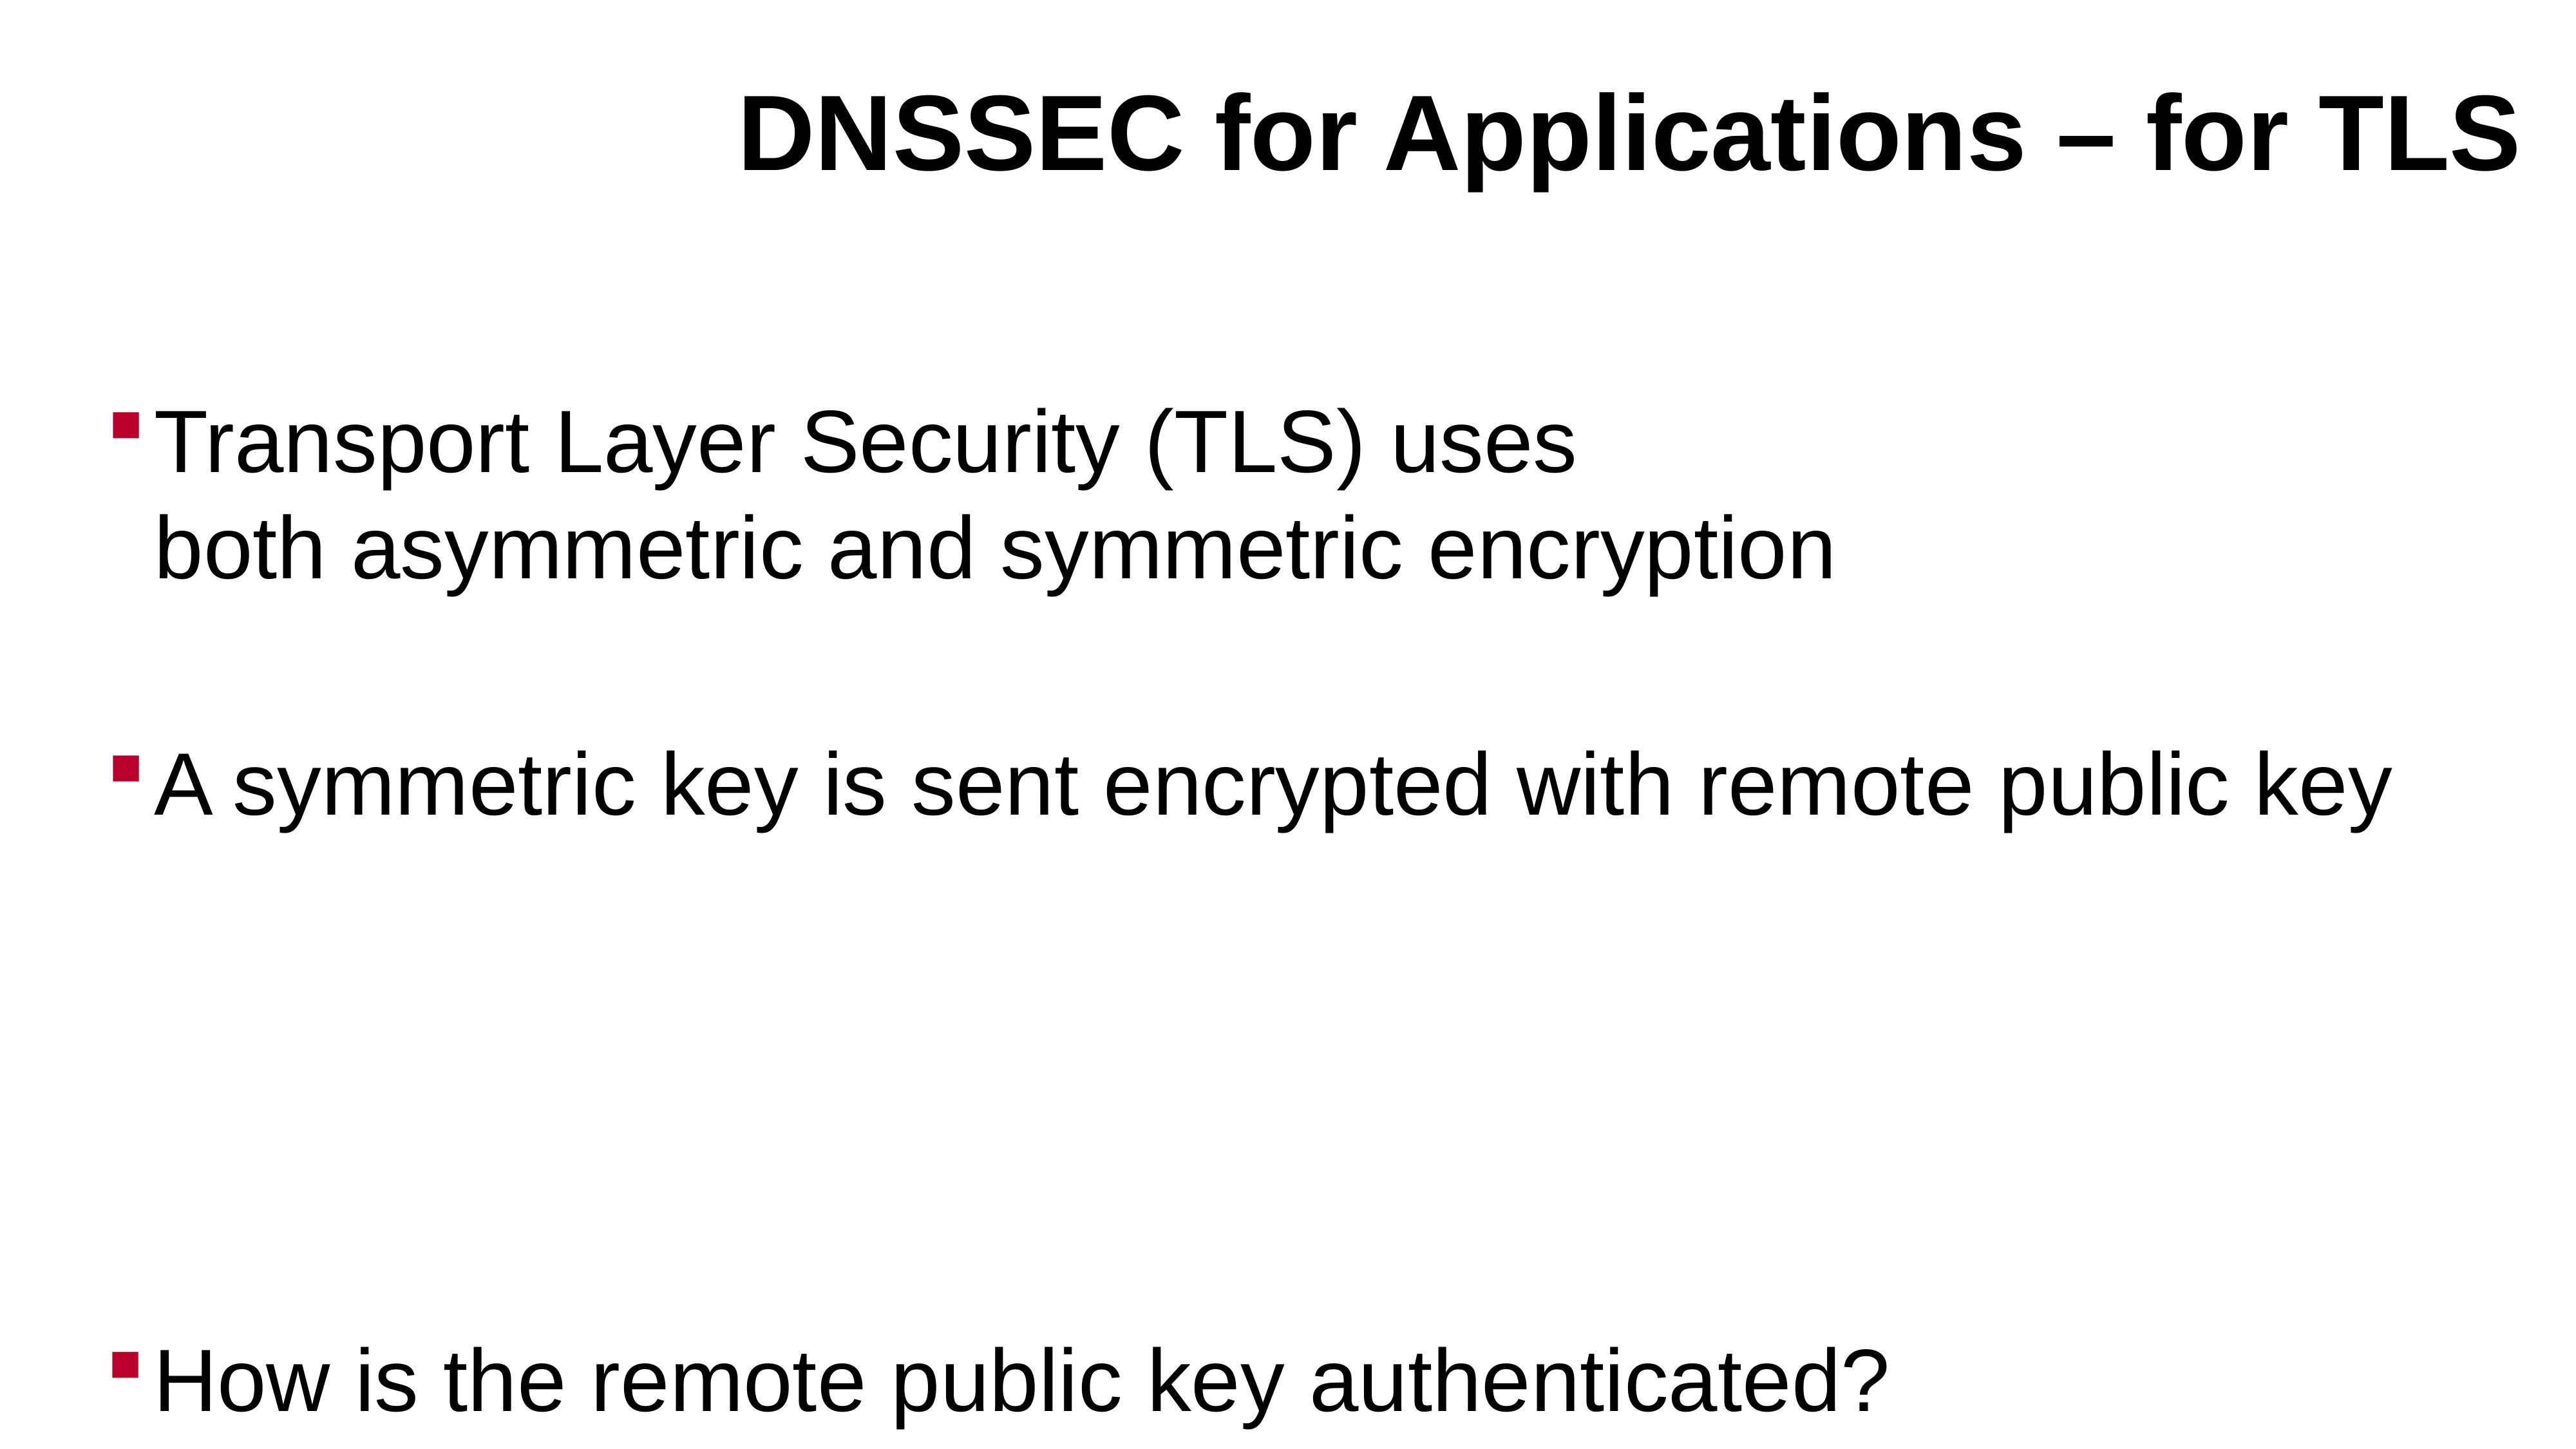

# DNSSEC for Applications – for TLS
Transport Layer Security (TLS) uses
both asymmetric and symmetric encryption
A symmetric key is sent encrypted with remote public key
How is the remote public key authenticated?